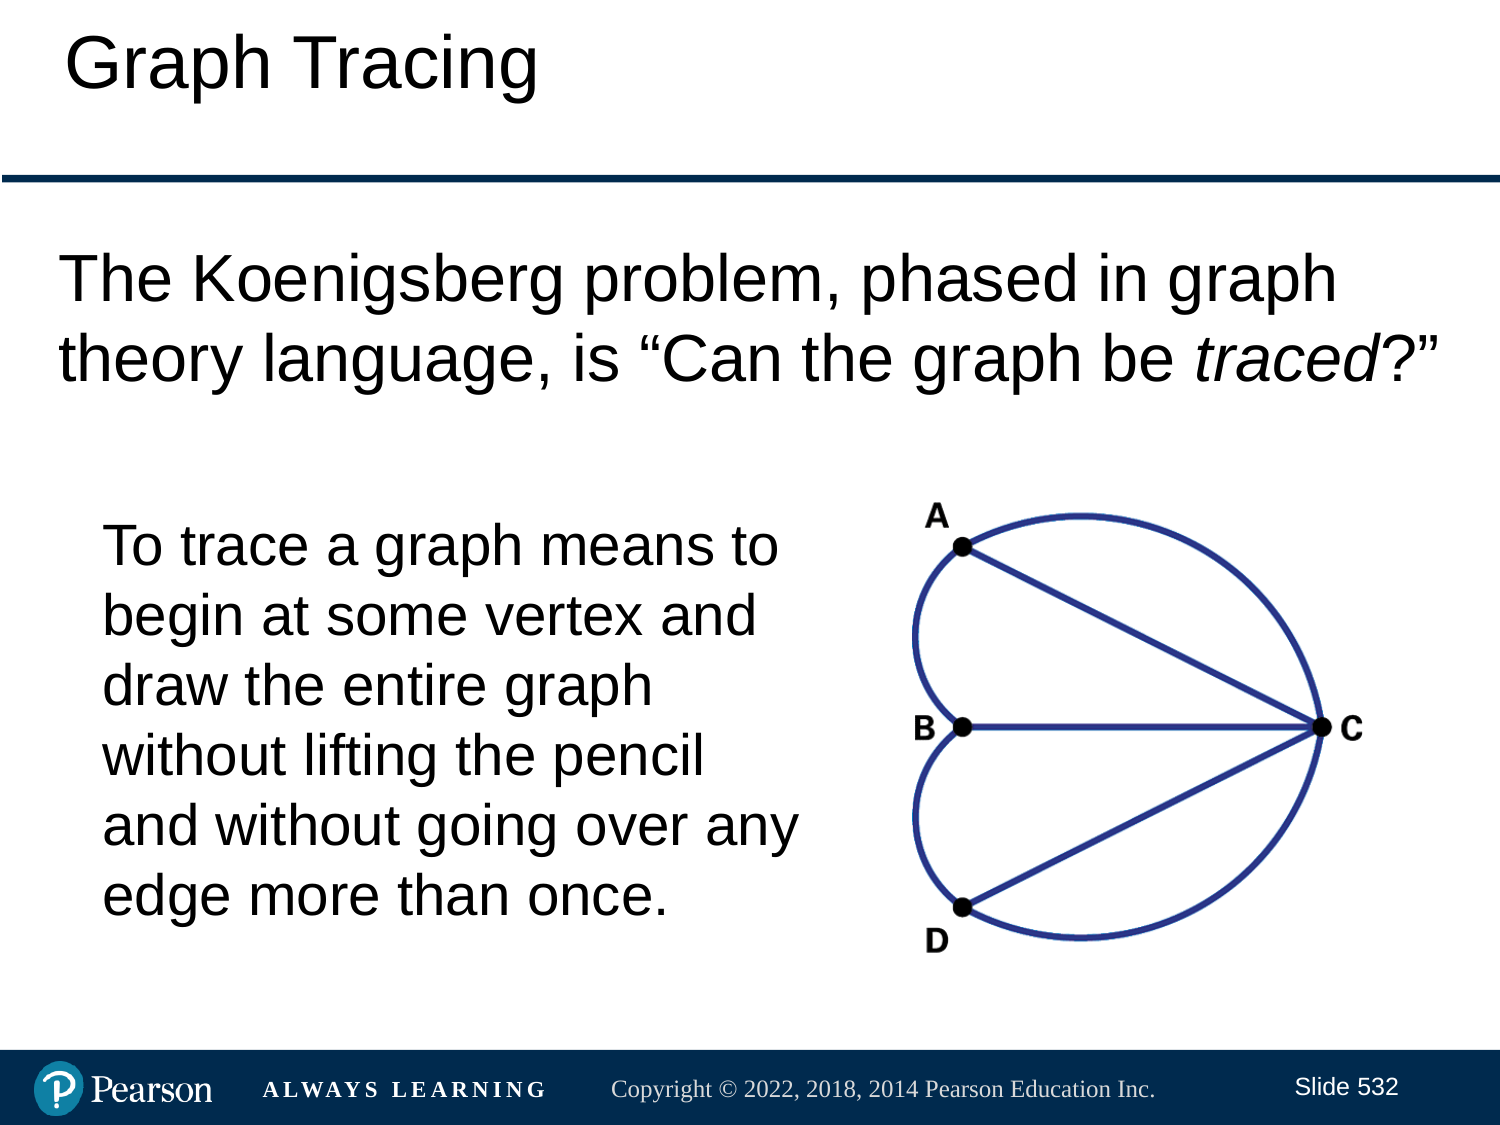

# Graph Tracing
The Koenigsberg problem, phased in graph theory language, is “Can the graph be traced?”
To trace a graph means to begin at some vertex and draw the entire graph without lifting the pencil and without going over any edge more than once.